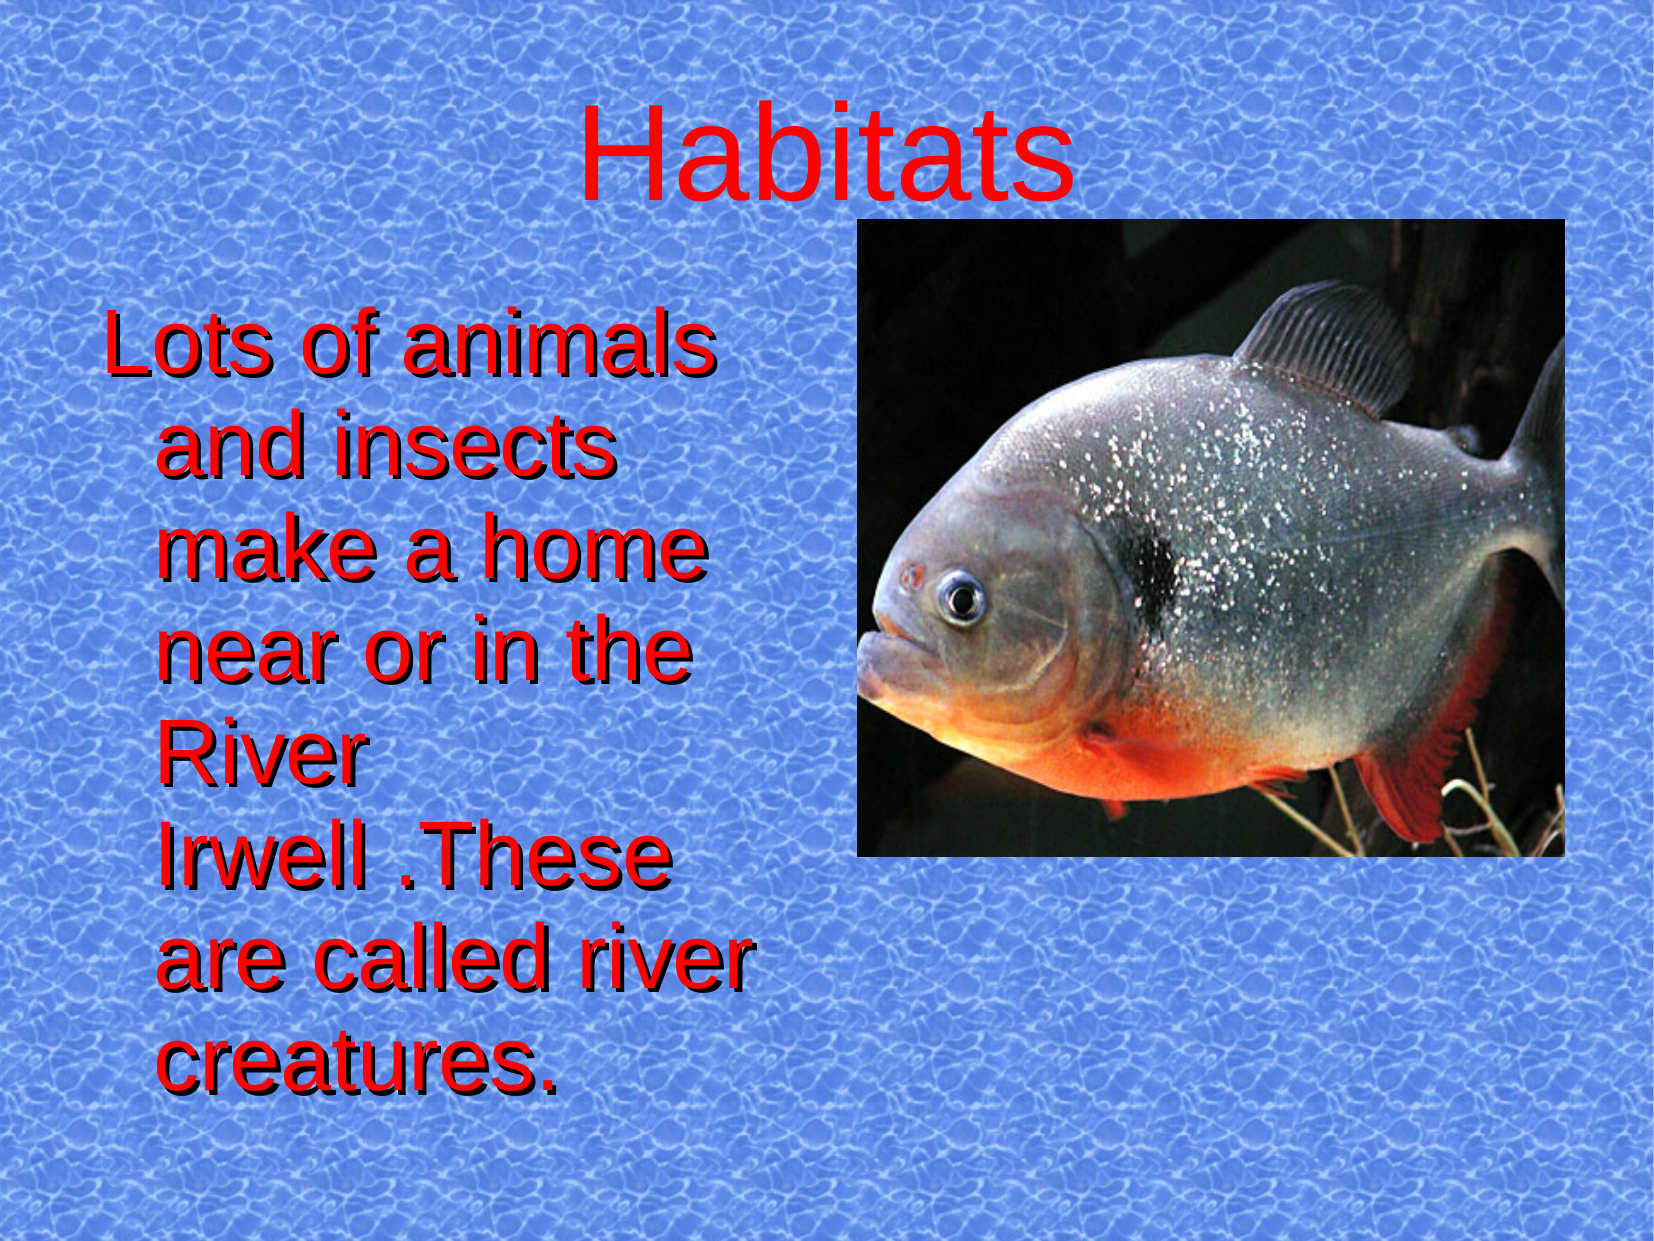

# Habitats
Lots of animals and insects make a home near or in the River Irwell .These are called river creatures.